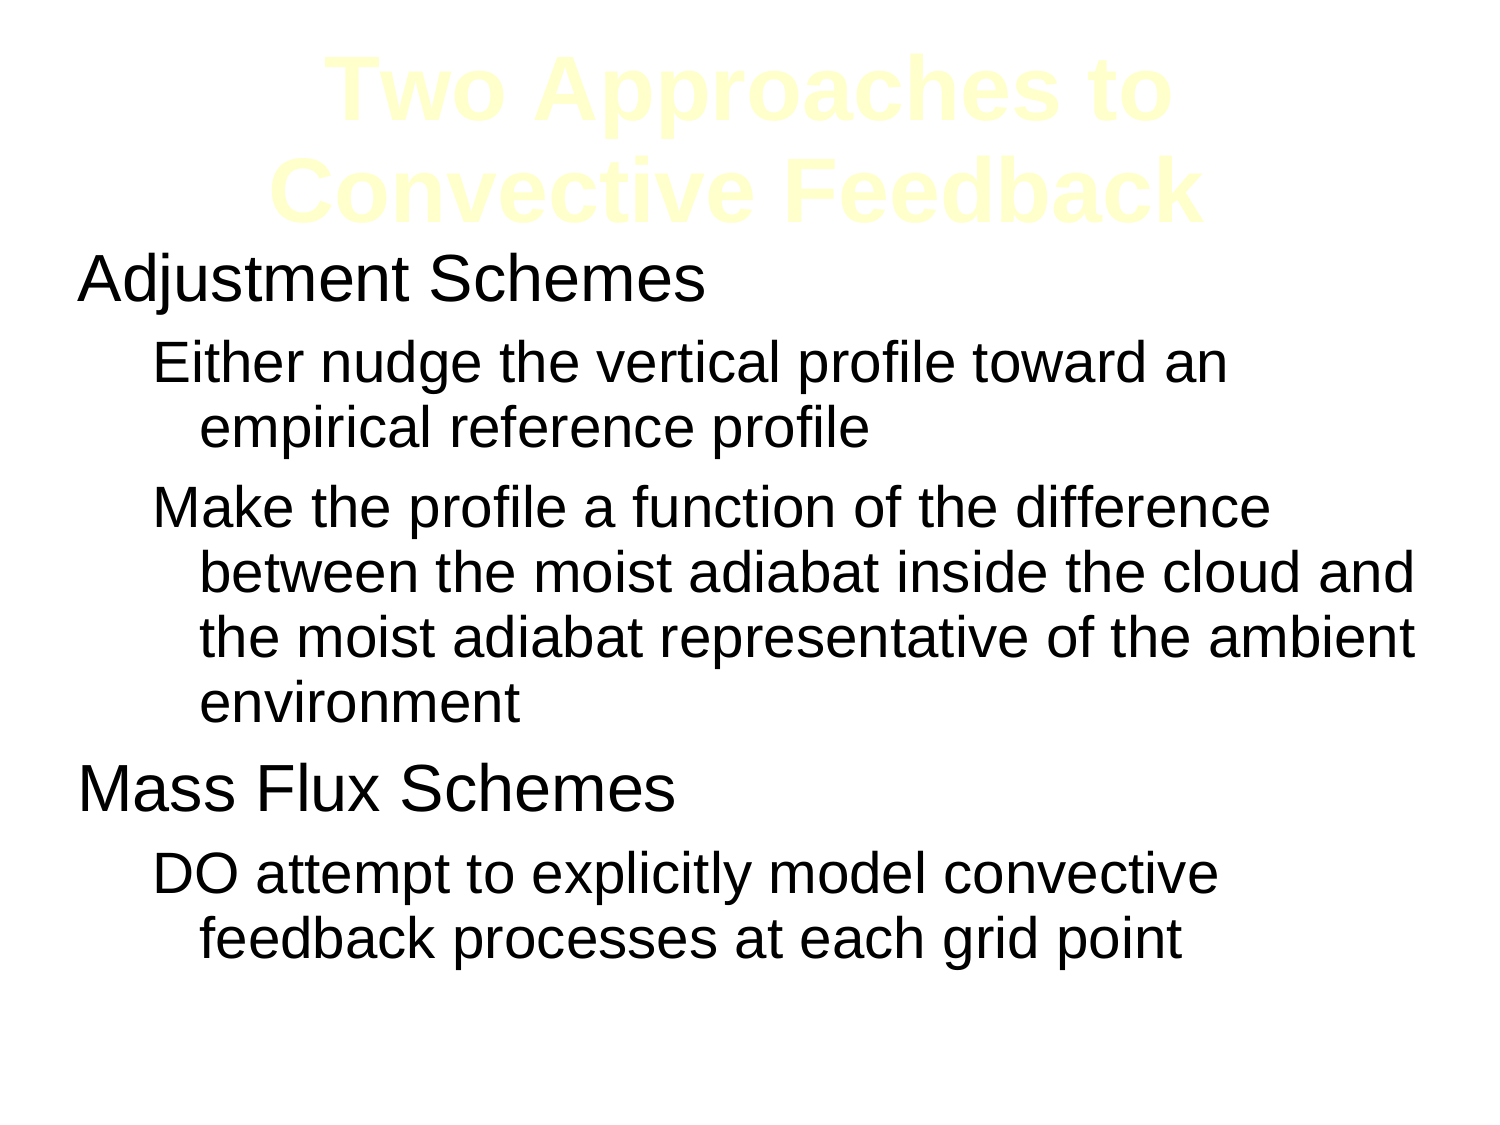

# Two Approaches to Convective Feedback
Adjustment Schemes
Either nudge the vertical profile toward an empirical reference profile
Make the profile a function of the difference between the moist adiabat inside the cloud and the moist adiabat representative of the ambient environment
Mass Flux Schemes
DO attempt to explicitly model convective feedback processes at each grid point